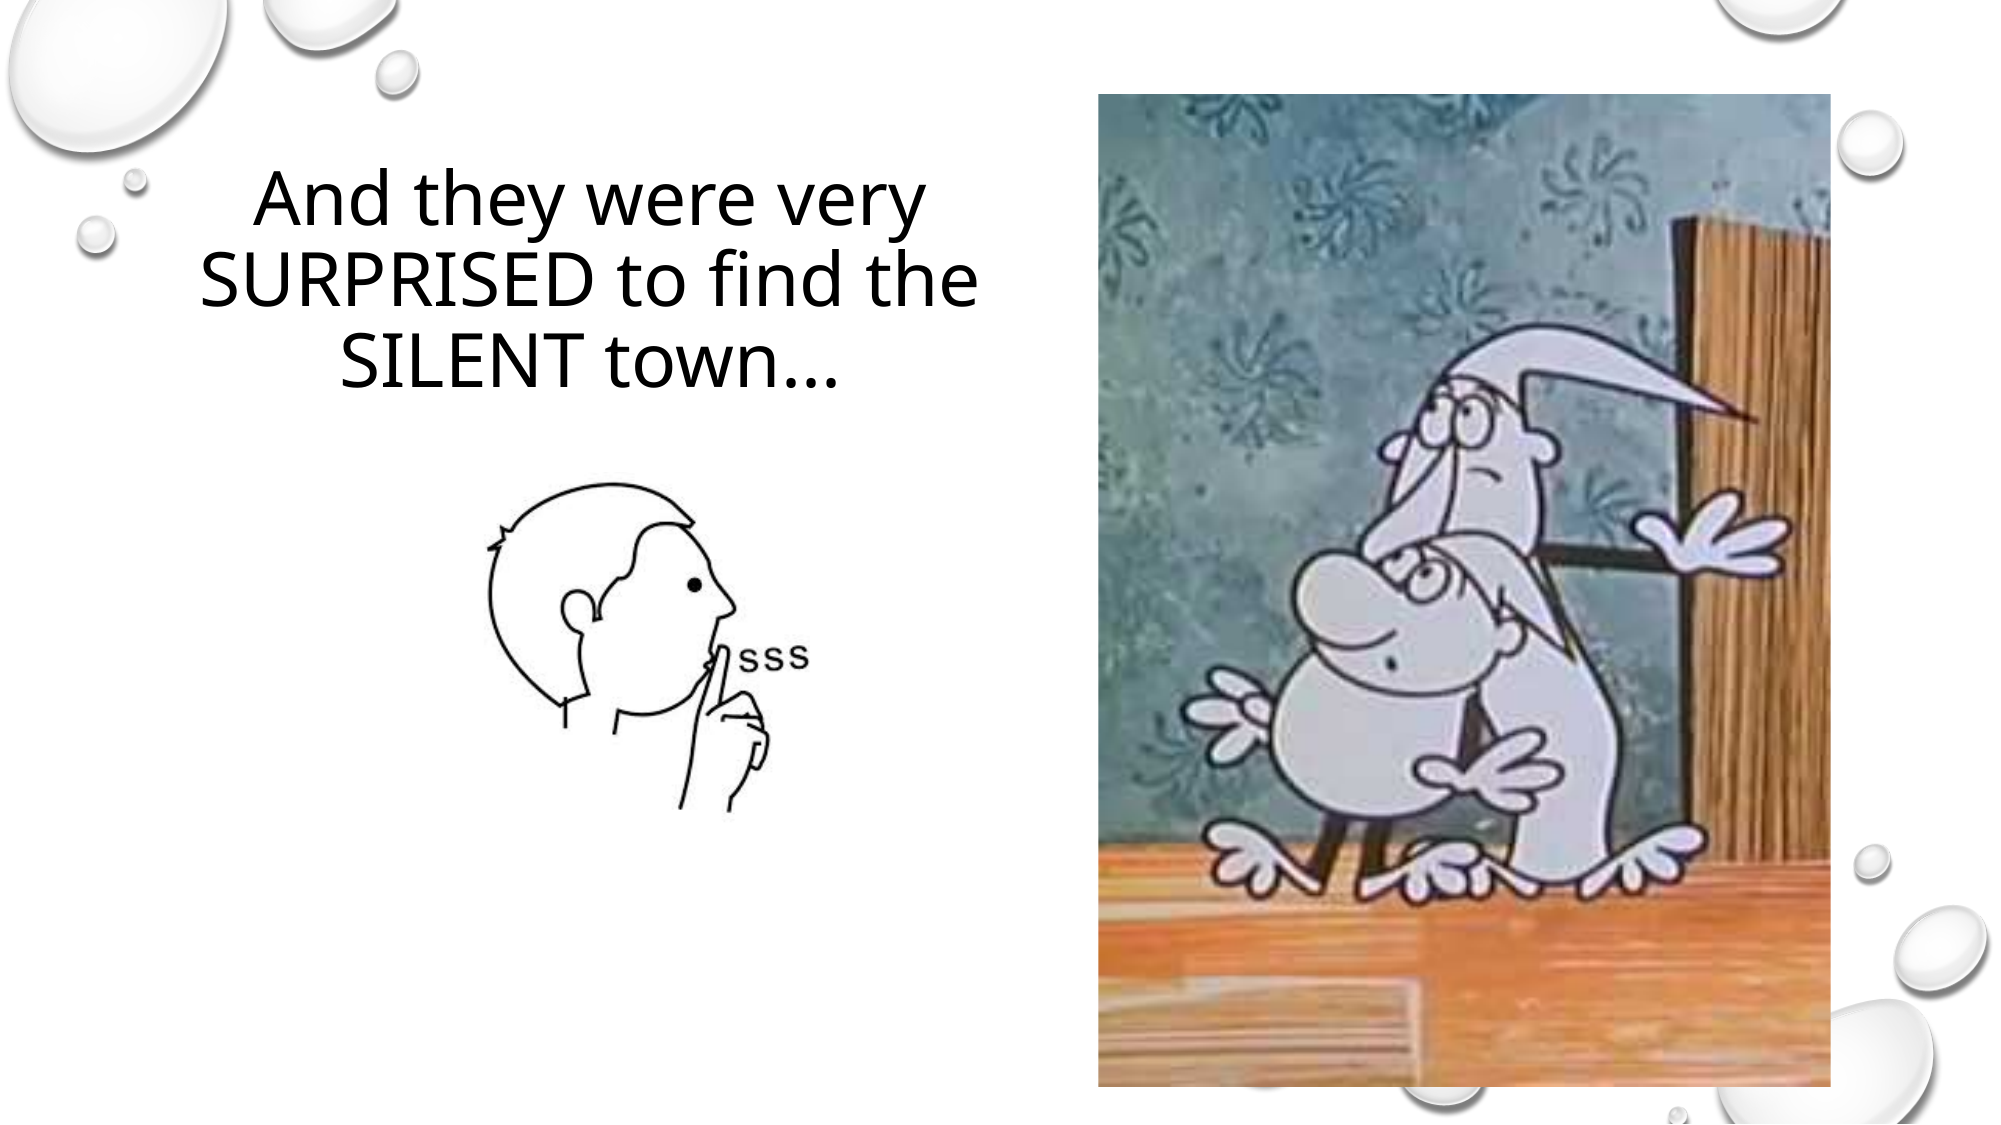

And they were very SURPRISED to find the SILENT town...